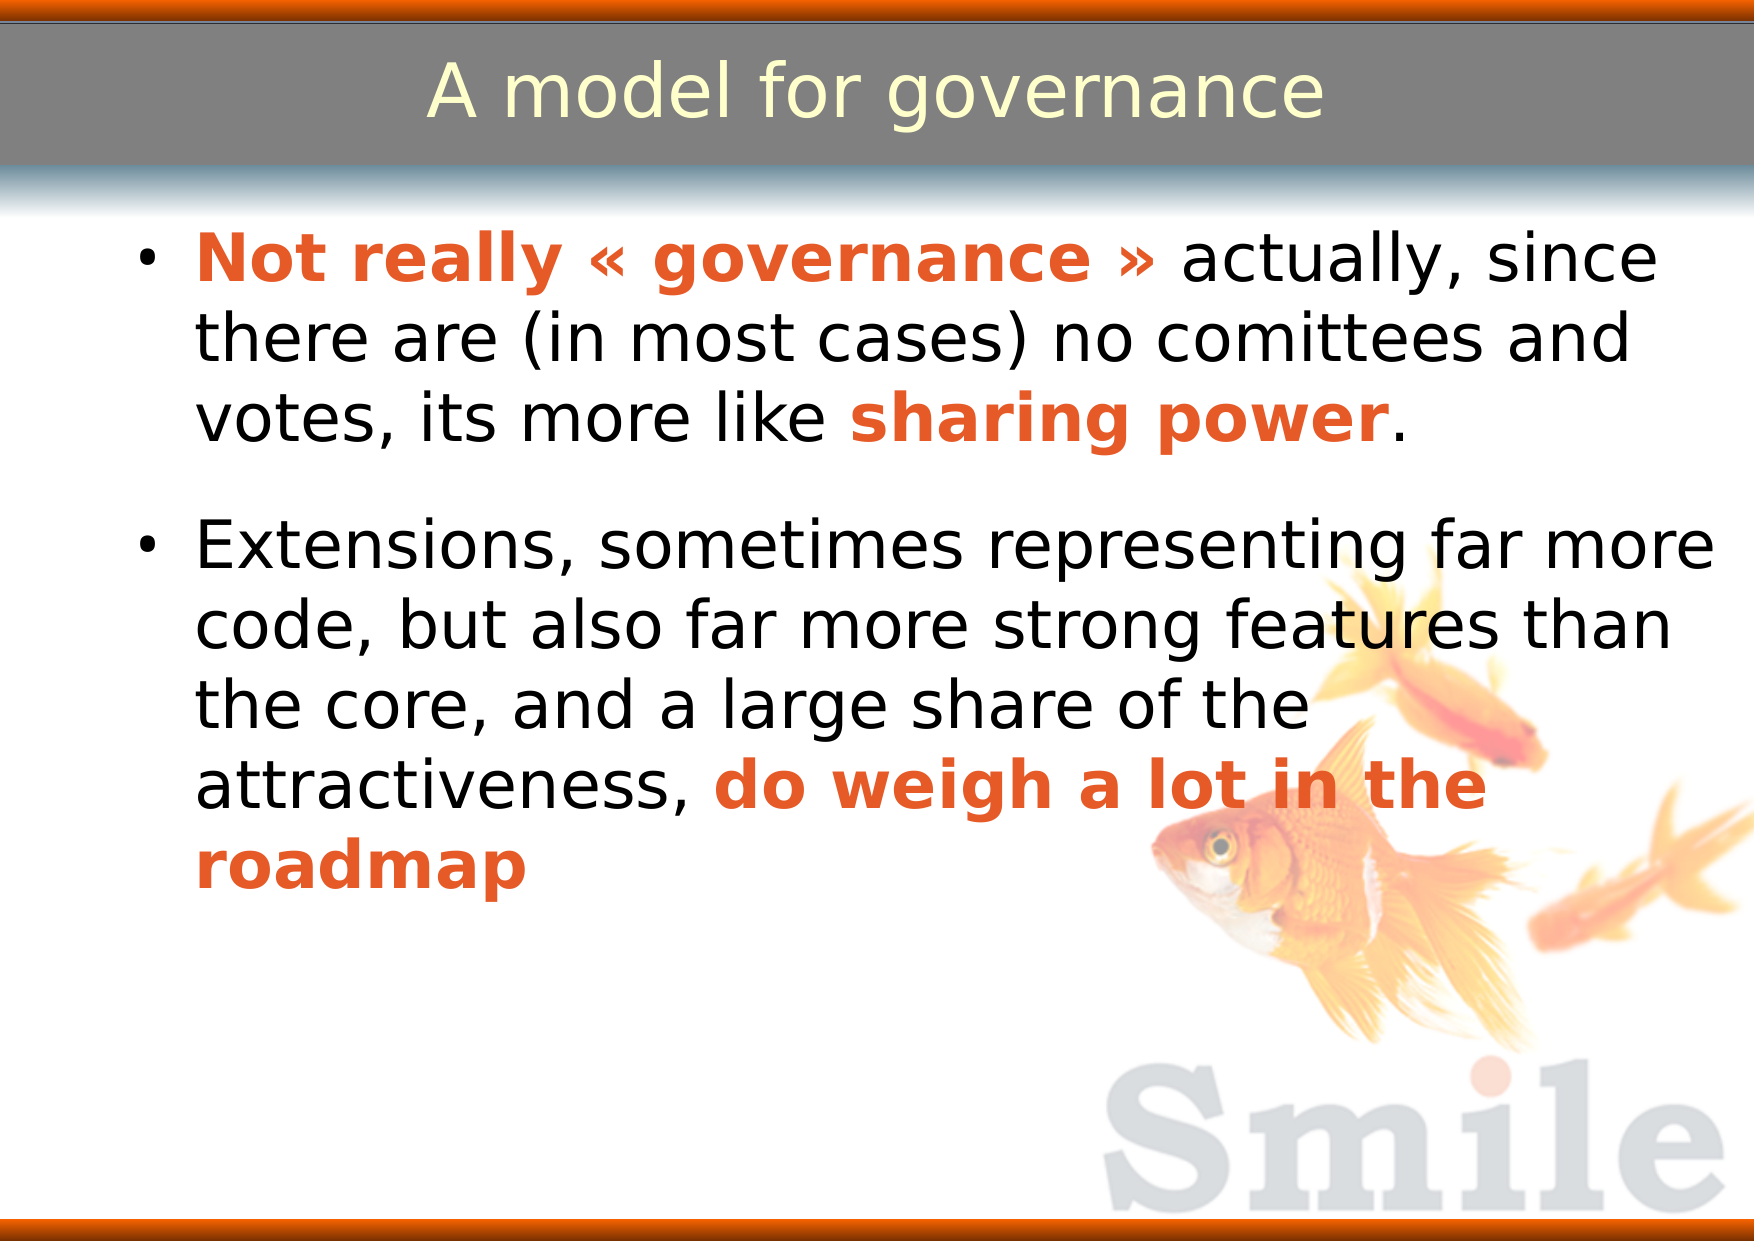

# A model for governance
Not really « governance » actually, since there are (in most cases) no comittees and votes, its more like sharing power.
Extensions, sometimes representing far more code, but also far more strong features than the core, and a large share of the attractiveness, do weigh a lot in the roadmap